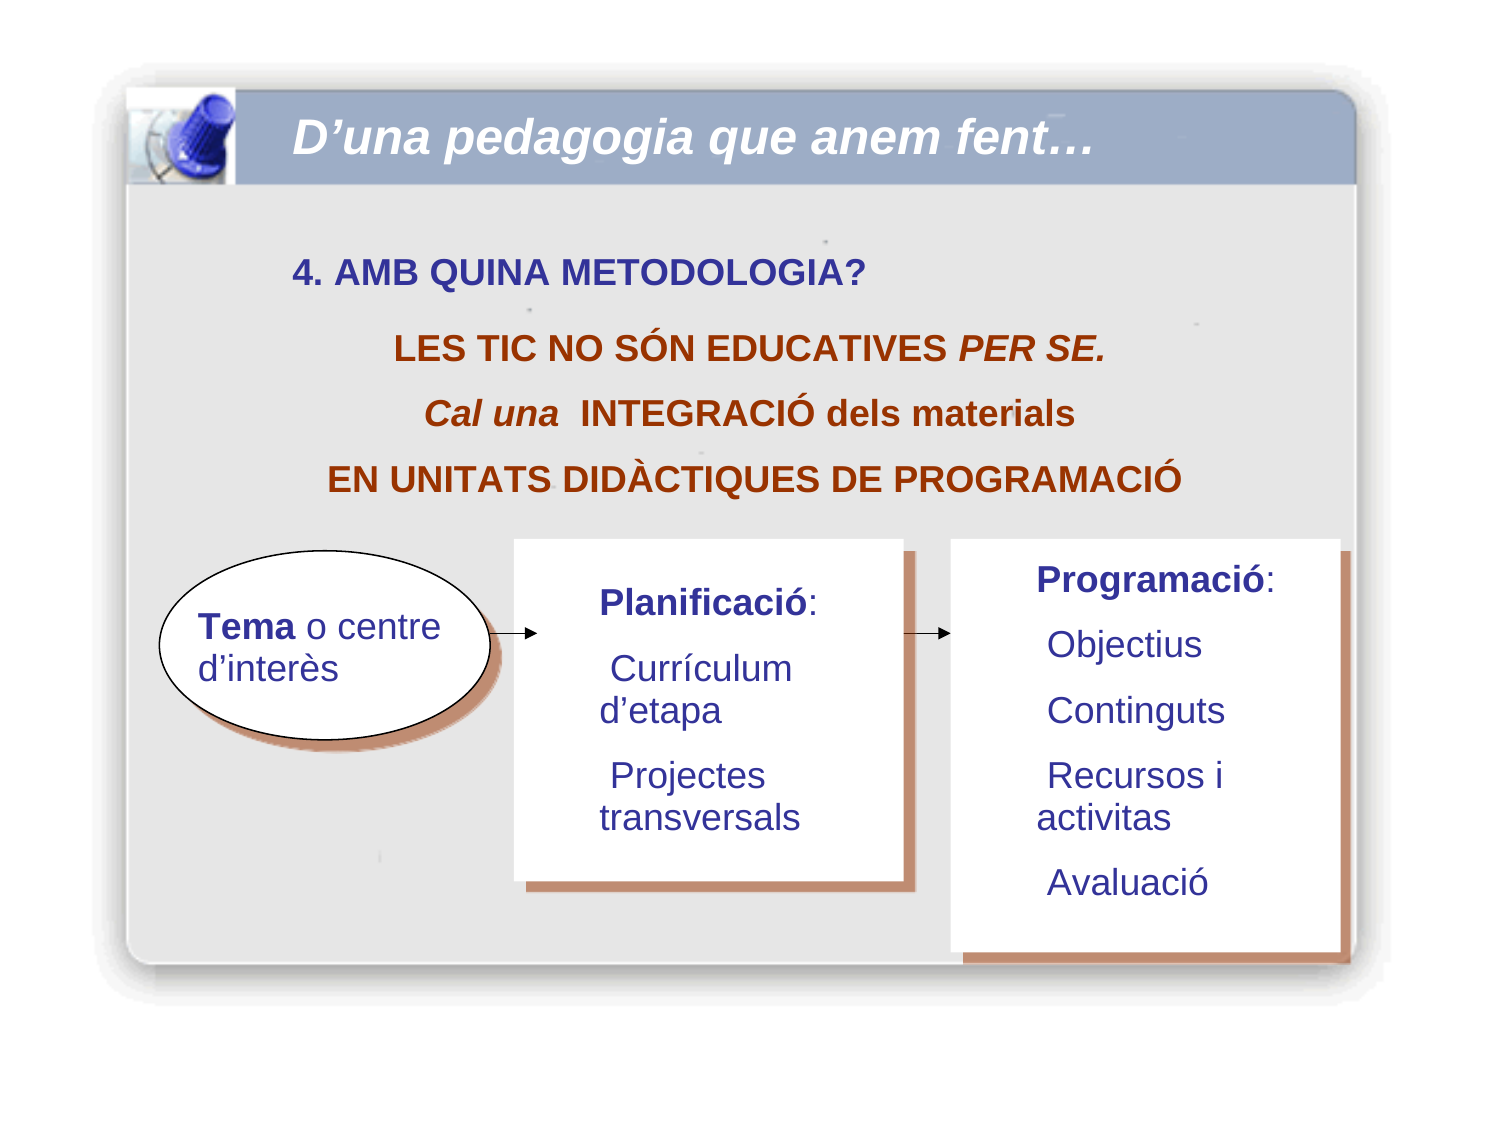

D’una pedagogia que anem fent…
4. AMB QUINA METODOLOGIA?
LES TIC NO SÓN EDUCATIVES PER SE.
Cal una INTEGRACIÓ dels materials
 EN UNITATS DIDÀCTIQUES DE PROGRAMACIÓ
Planificació:
 Currículum d’etapa
 Projectes transversals
Tema o centre d’interès
Programació:
 Objectius
 Continguts
 Recursos i activitas
 Avaluació